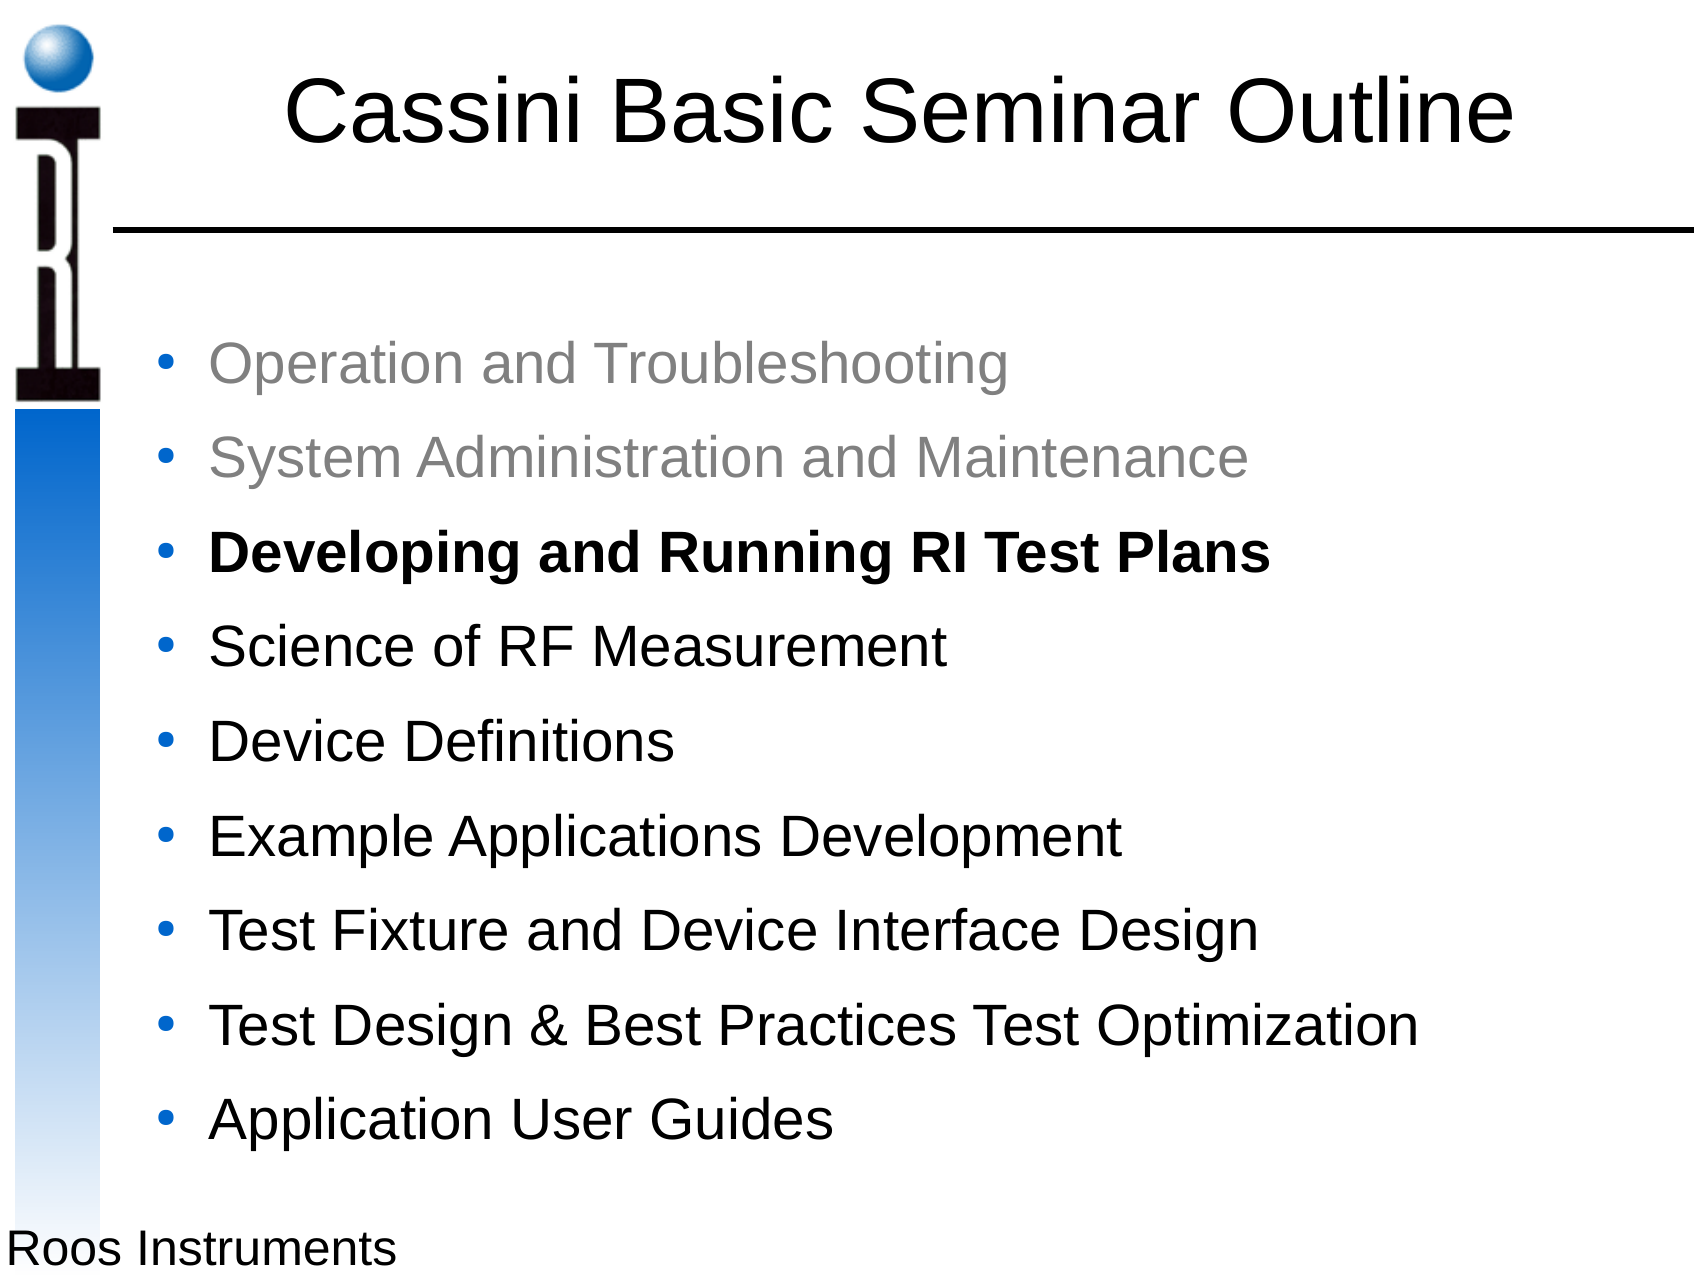

# Cassini Basic Seminar Outline
Operation and Troubleshooting
System Administration and Maintenance
Developing and Running RI Test Plans
Science of RF Measurement
Device Definitions
Example Applications Development
Test Fixture and Device Interface Design
Test Design & Best Practices Test Optimization
Application User Guides